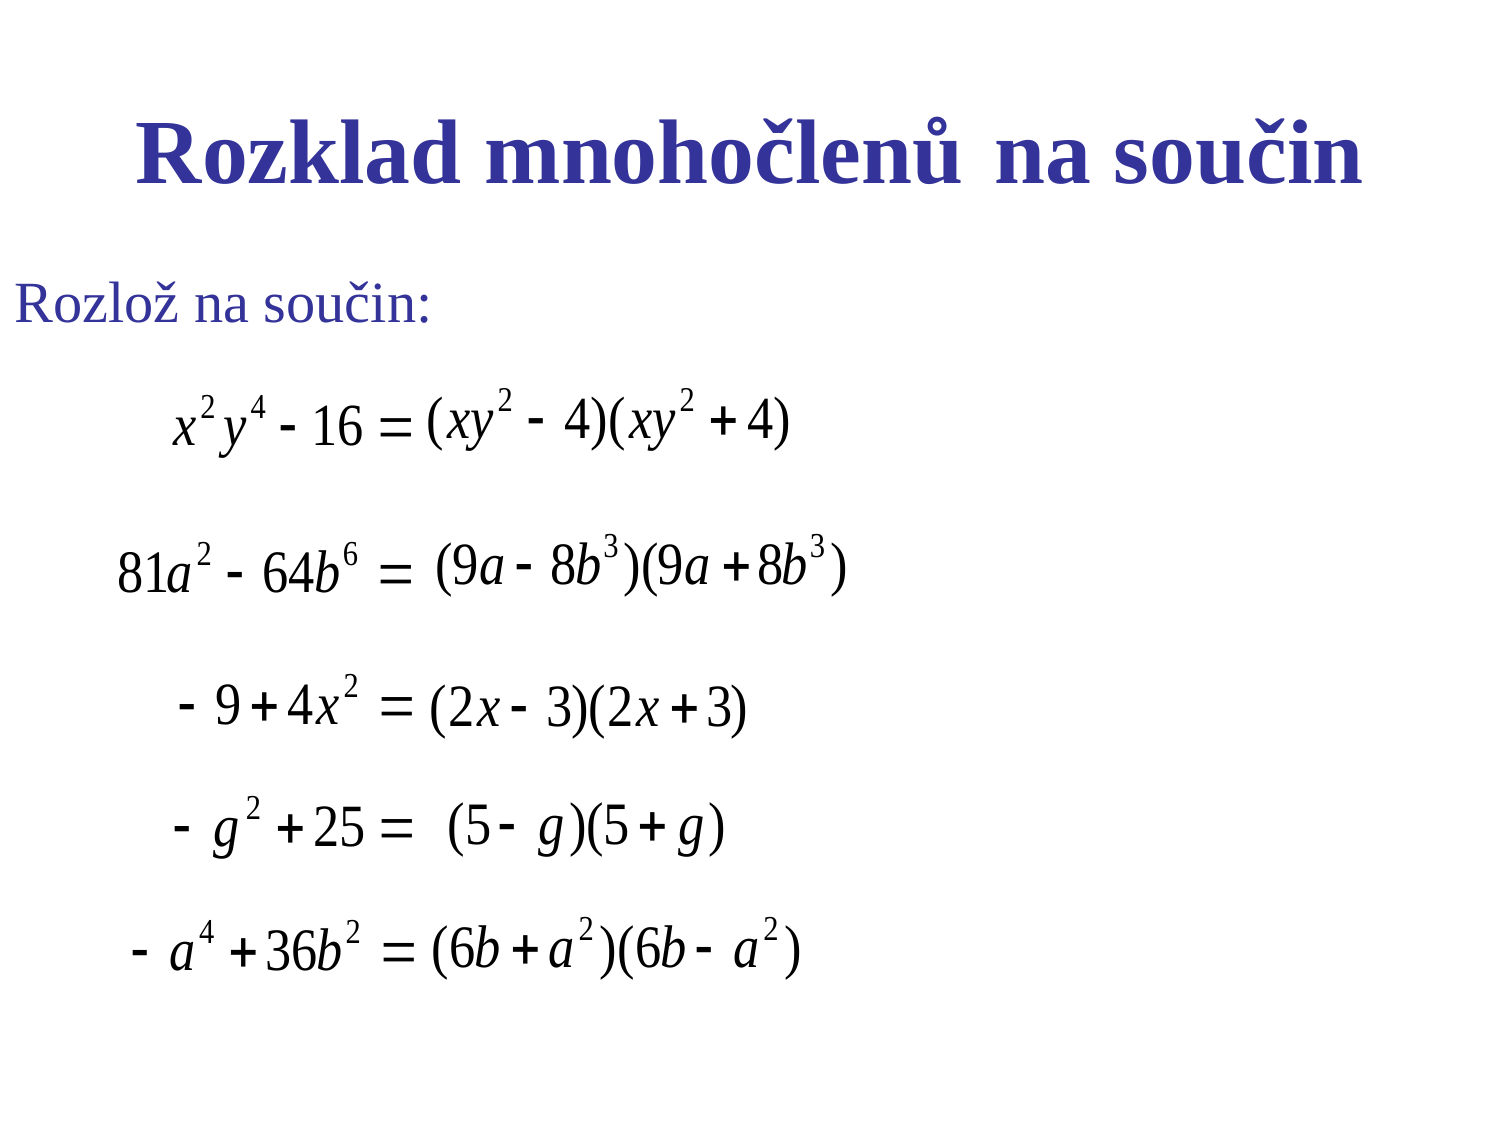

Rozklad mnohočlenů na součin
Rozlož na součin: